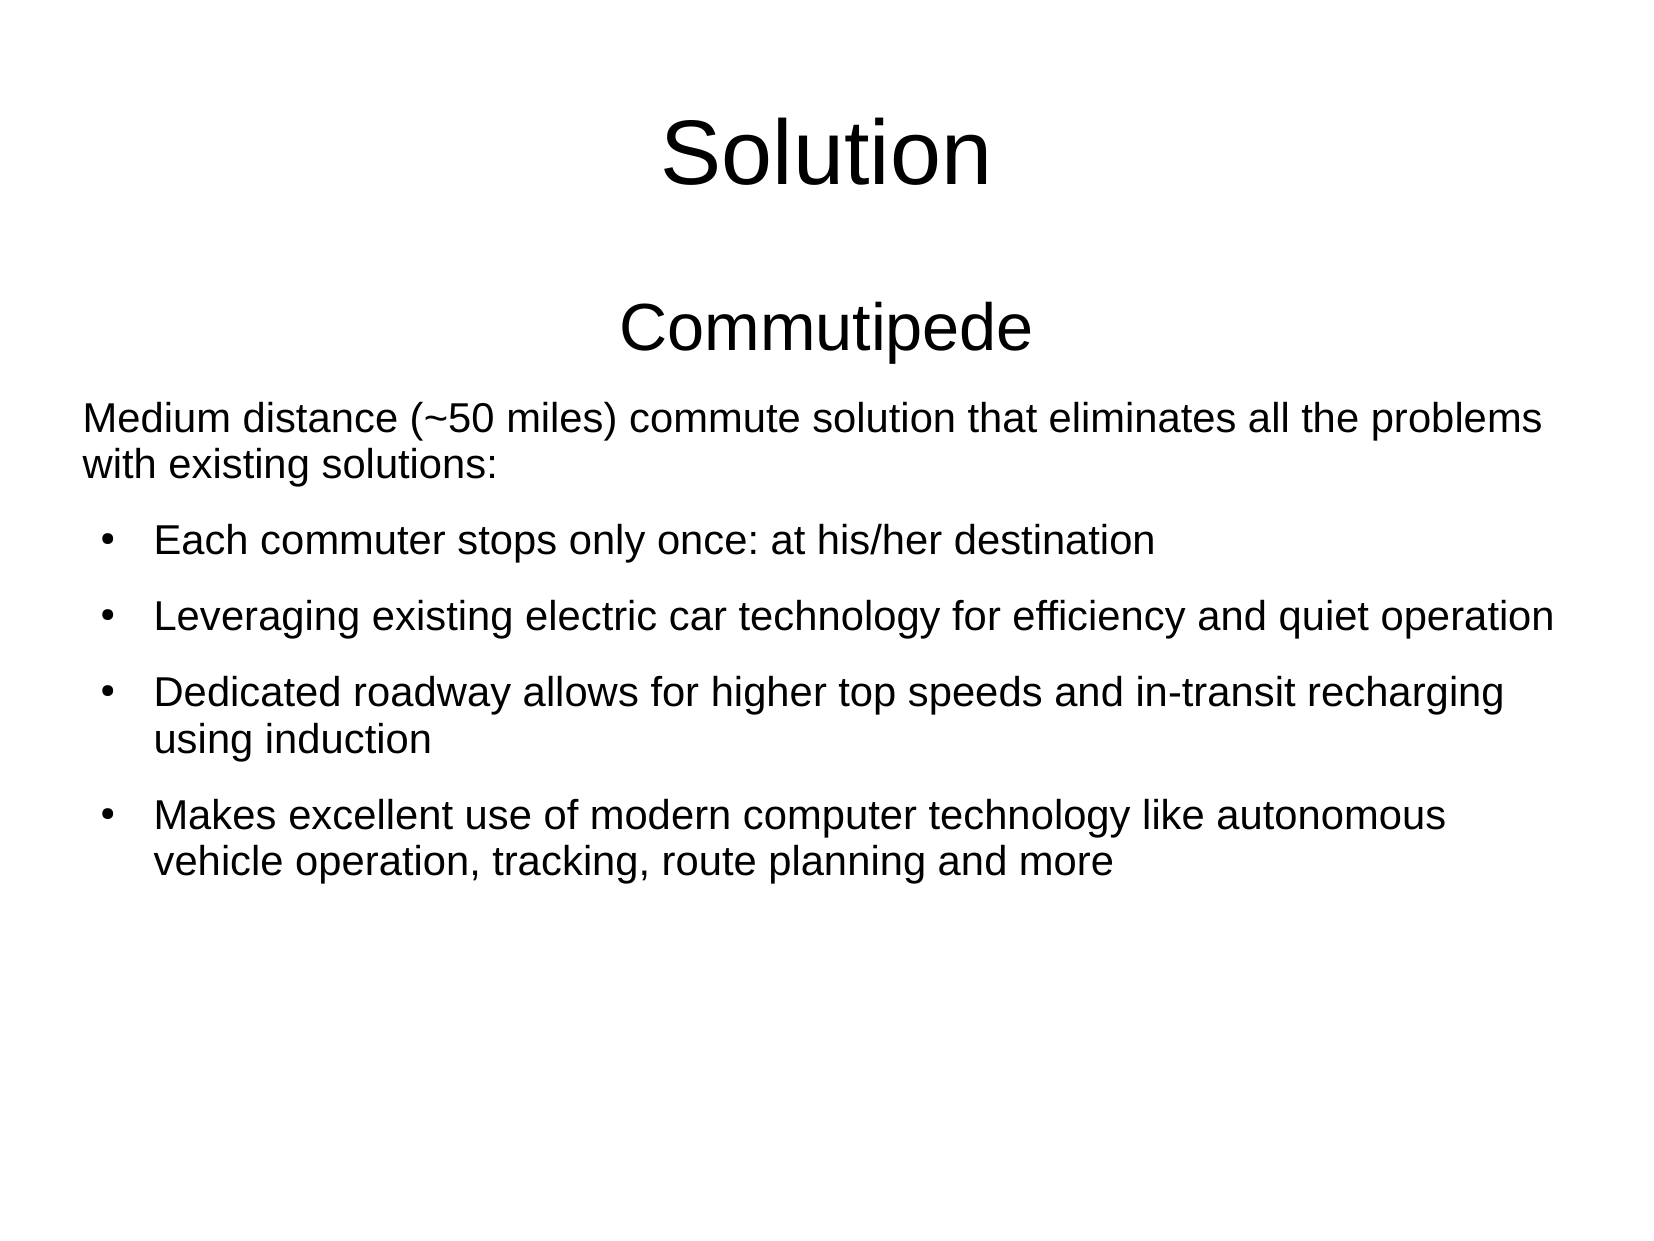

# Solution
Commutipede
Medium distance (~50 miles) commute solution that eliminates all the problems with existing solutions:
Each commuter stops only once: at his/her destination
Leveraging existing electric car technology for efficiency and quiet operation
Dedicated roadway allows for higher top speeds and in-transit recharging using induction
Makes excellent use of modern computer technology like autonomous vehicle operation, tracking, route planning and more